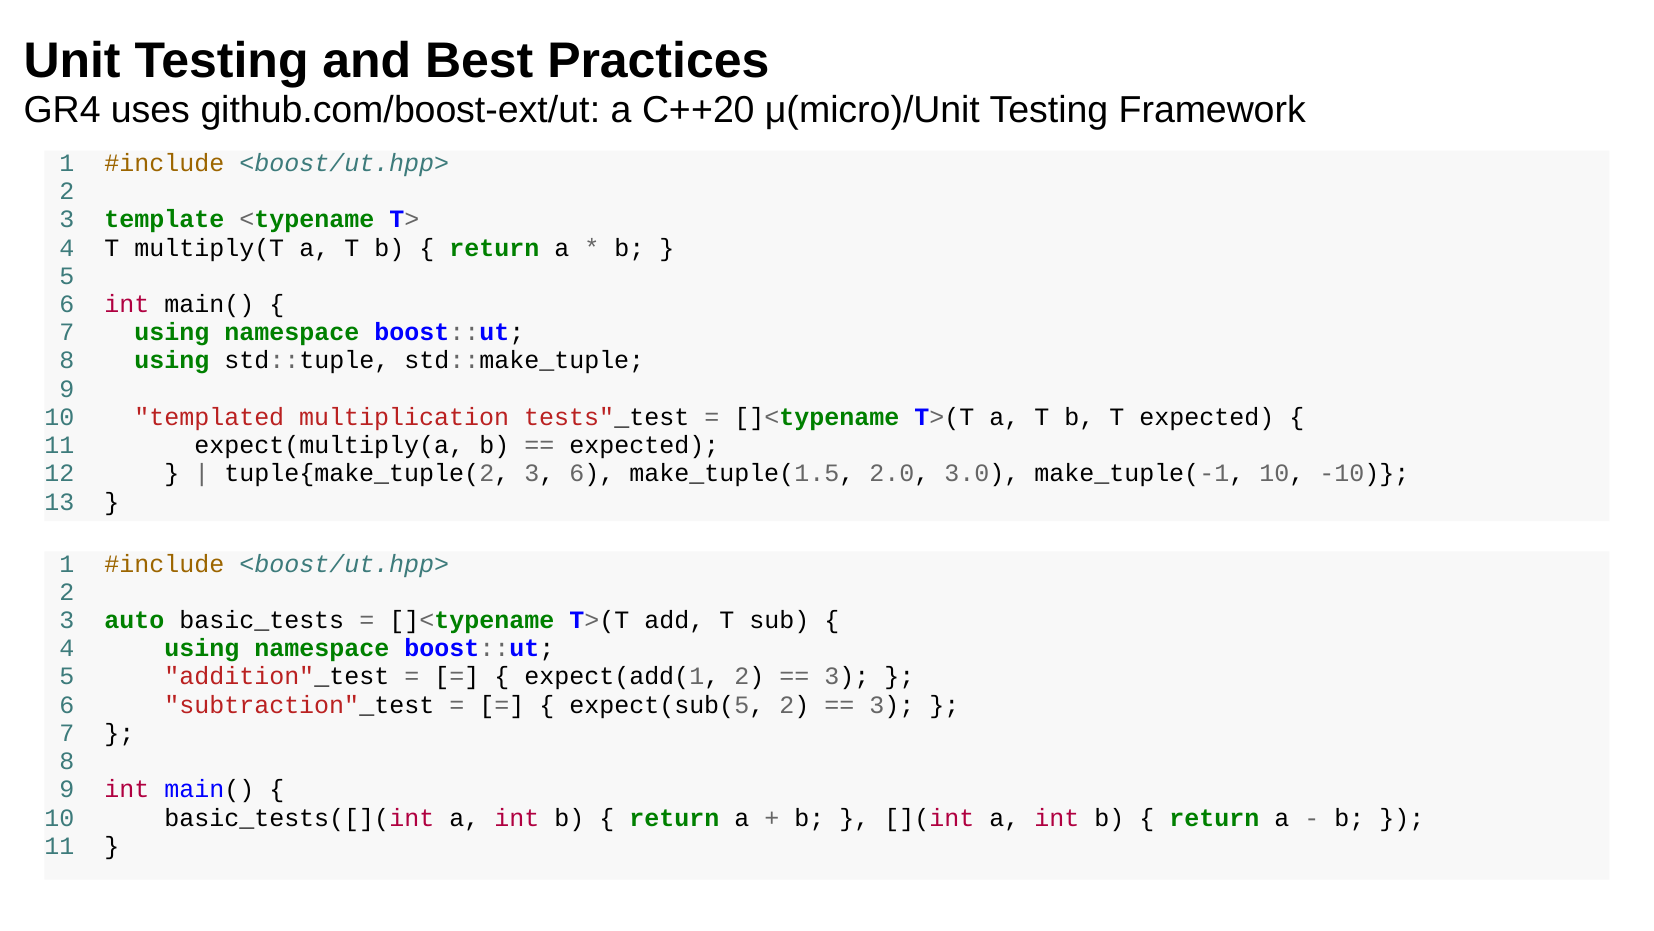

# Unit Testing and Best Practices GR4 uses github.com/boost-ext/ut: a C++20 μ(micro)/Unit Testing Framework
 1 #include <boost/ut.hpp>
 2
 3 template <typename T>
 4 T multiply(T a, T b) { return a * b; }
 5
 6 int main() {
 7 using namespace boost::ut;
 8 using std::tuple, std::make_tuple;
 9
10 "templated multiplication tests"_test = []<typename T>(T a, T b, T expected) {
11 expect(multiply(a, b) == expected);
12 } | tuple{make_tuple(2, 3, 6), make_tuple(1.5, 2.0, 3.0), make_tuple(-1, 10, -10)};
13 }
 1 #include <boost/ut.hpp>
 2
 3 auto basic_tests = []<typename T>(T add, T sub) {
 4 using namespace boost::ut;
 5 "addition"_test = [=] { expect(add(1, 2) == 3); };
 6 "subtraction"_test = [=] { expect(sub(5, 2) == 3); };
 7 };
 8
 9 int main() {
10 basic_tests([](int a, int b) { return a + b; }, [](int a, int b) { return a - b; });
11 }